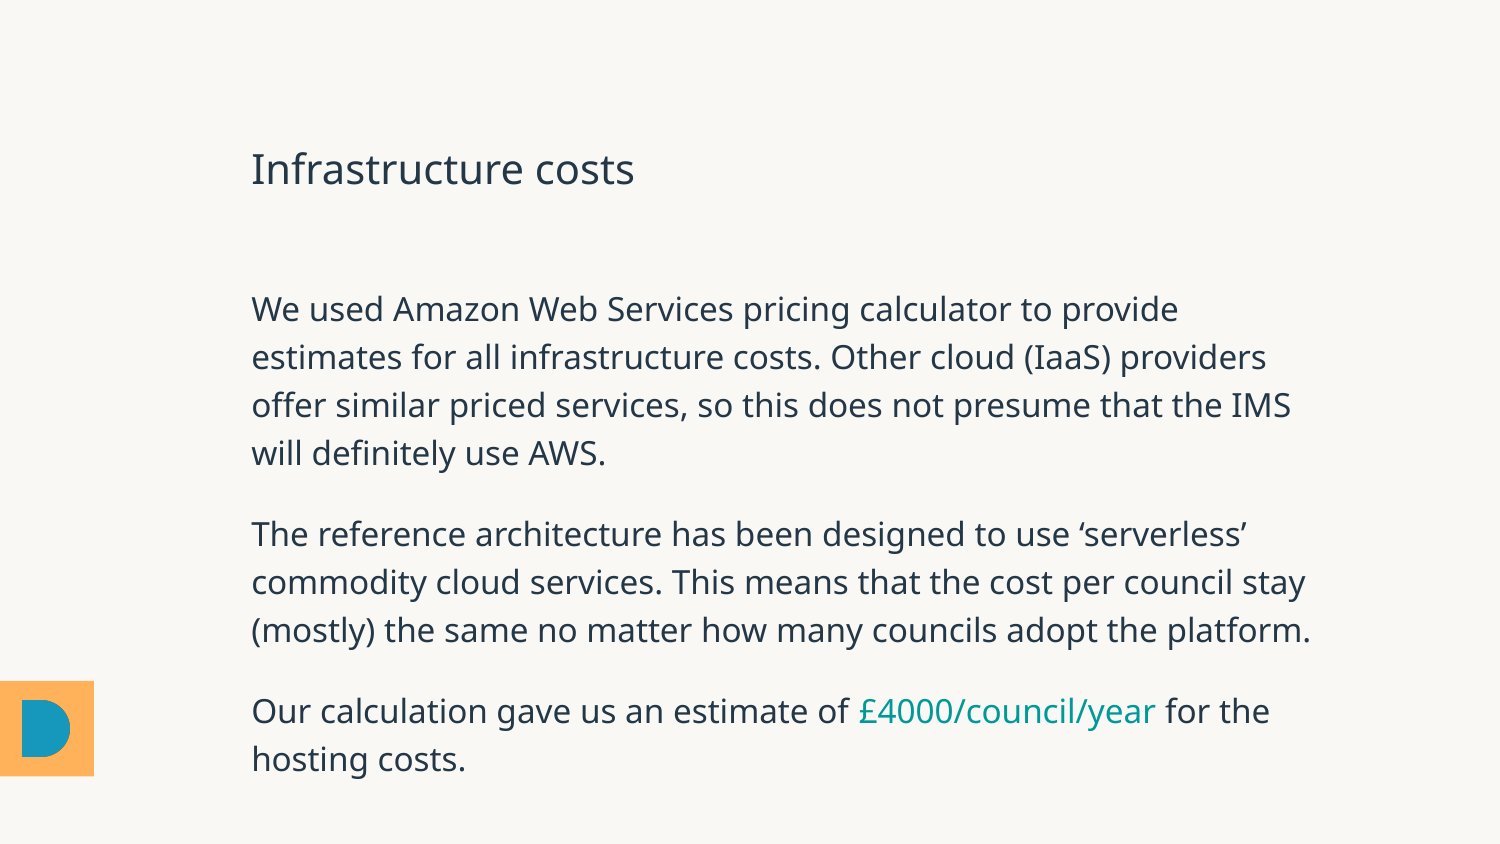

# Infrastructure costs
We used Amazon Web Services pricing calculator to provide estimates for all infrastructure costs. Other cloud (IaaS) providers offer similar priced services, so this does not presume that the IMS will definitely use AWS.
The reference architecture has been designed to use ‘serverless’ commodity cloud services. This means that the cost per council stay (mostly) the same no matter how many councils adopt the platform.
Our calculation gave us an estimate of £4000/council/year for the hosting costs.